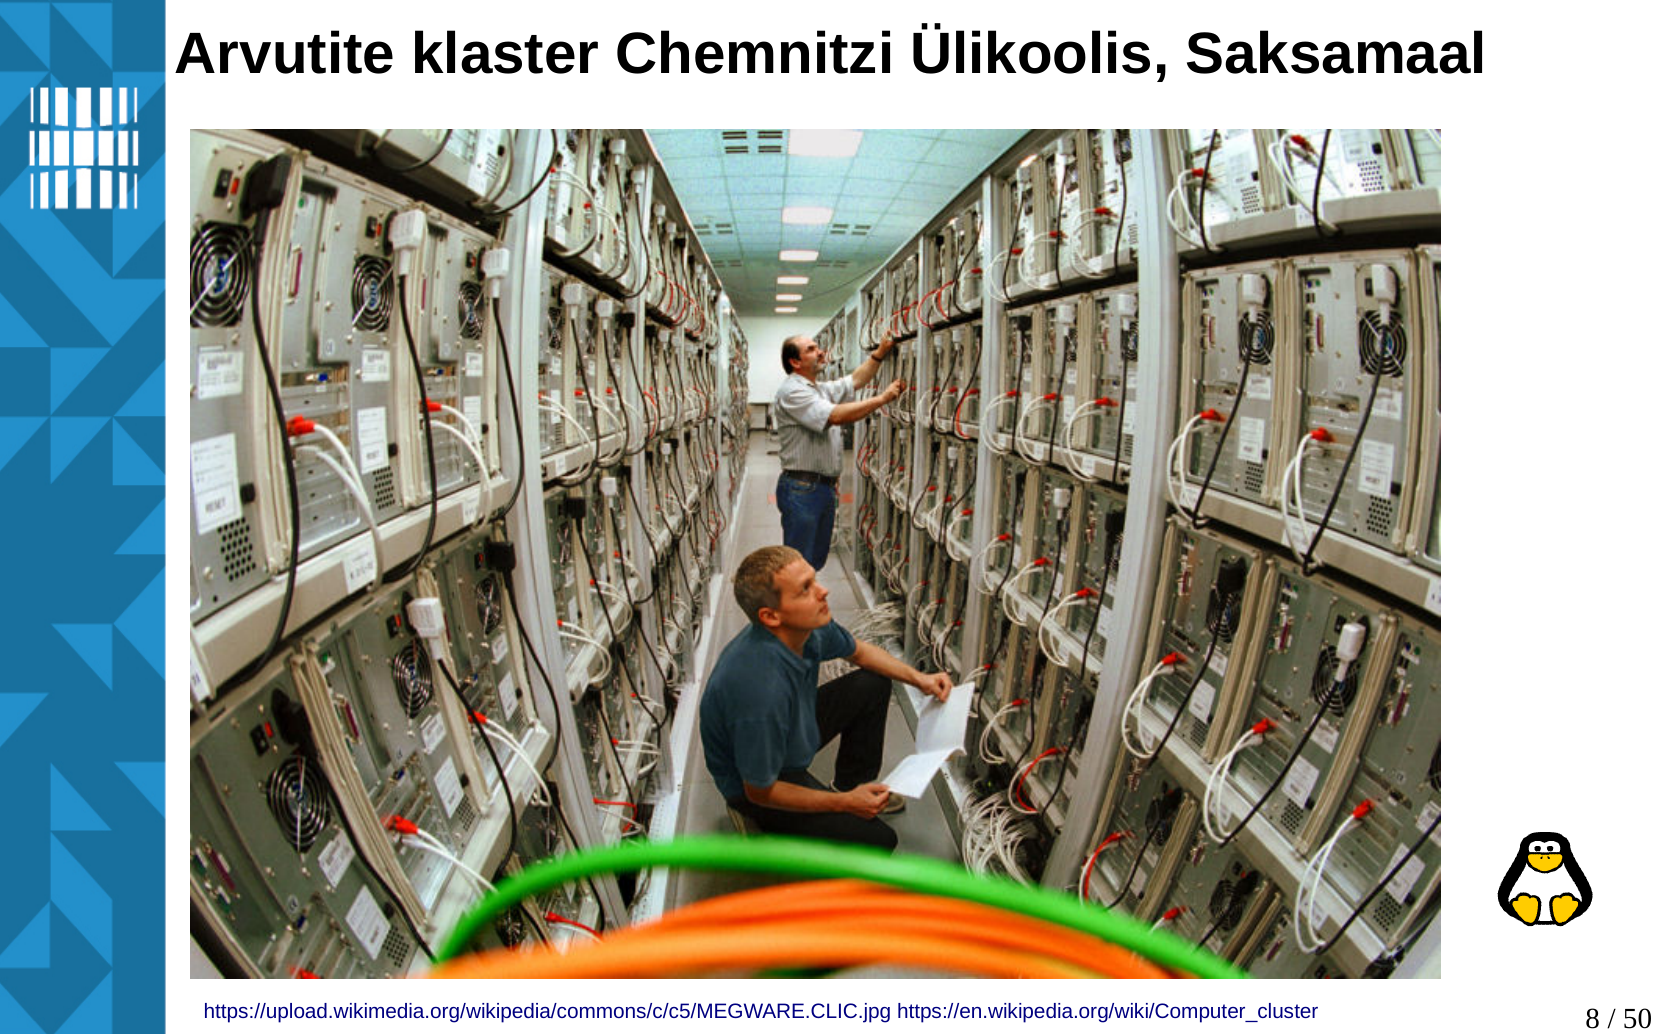

# Arvutite klaster Chemnitzi Ülikoolis, Saksamaal
https://upload.wikimedia.org/wikipedia/commons/c/c5/MEGWARE.CLIC.jpg https://en.wikipedia.org/wiki/Computer_cluster